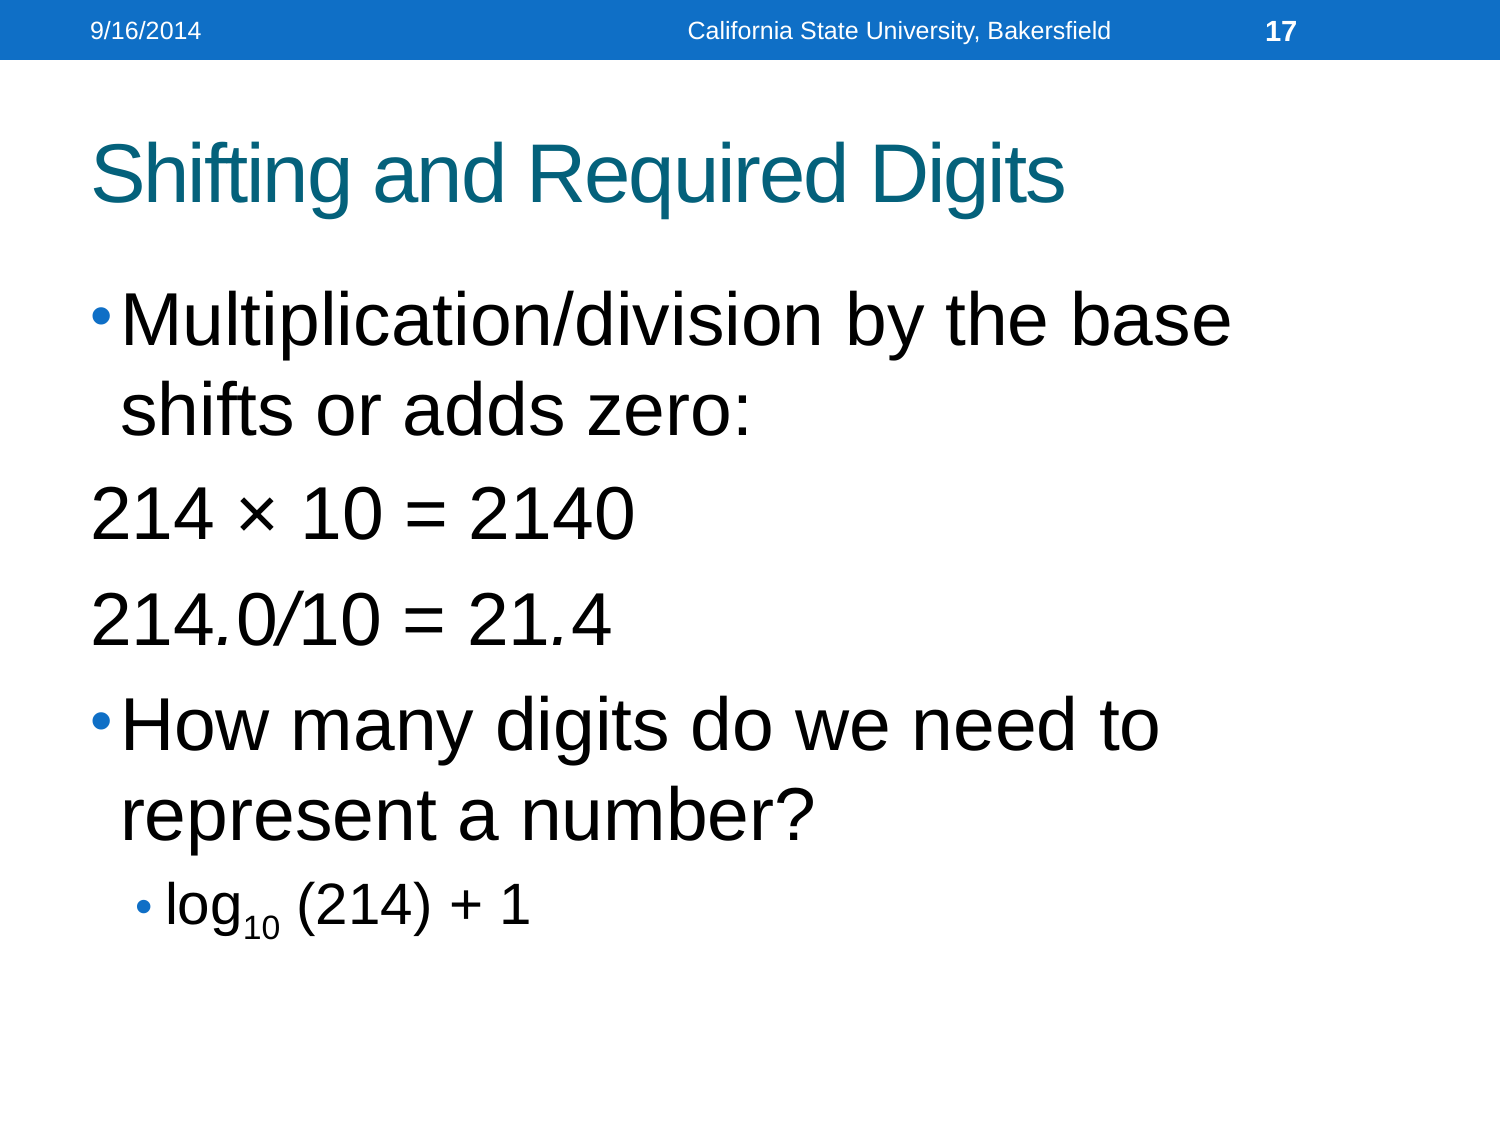

9/16/2014
California State University, Bakersfield
# Shifting and Required Digits
Multiplication/division by the base shifts or adds zero:
214 × 10 = 2140
214.0/10 = 21.4
How many digits do we need to represent a number?
log10 (214) + 1